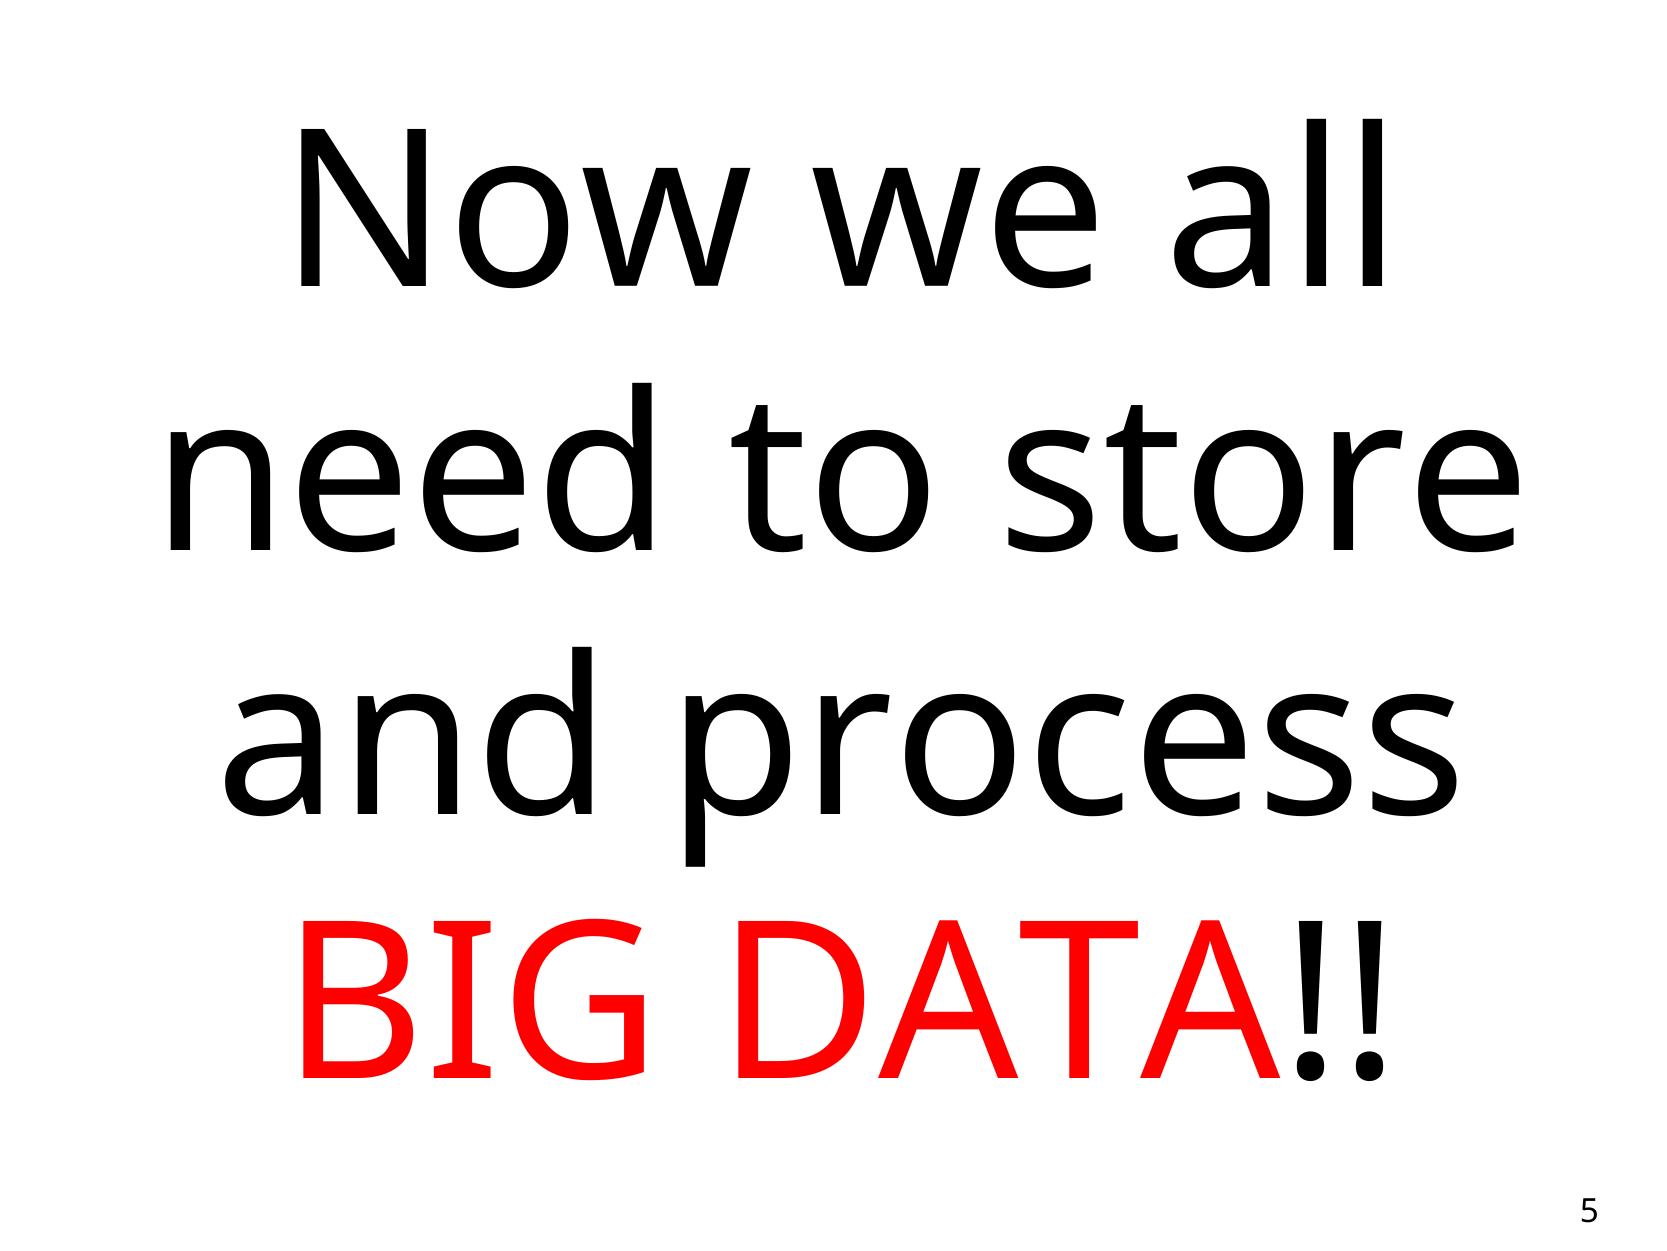

Now we all need to store and process BIG DATA!!
5